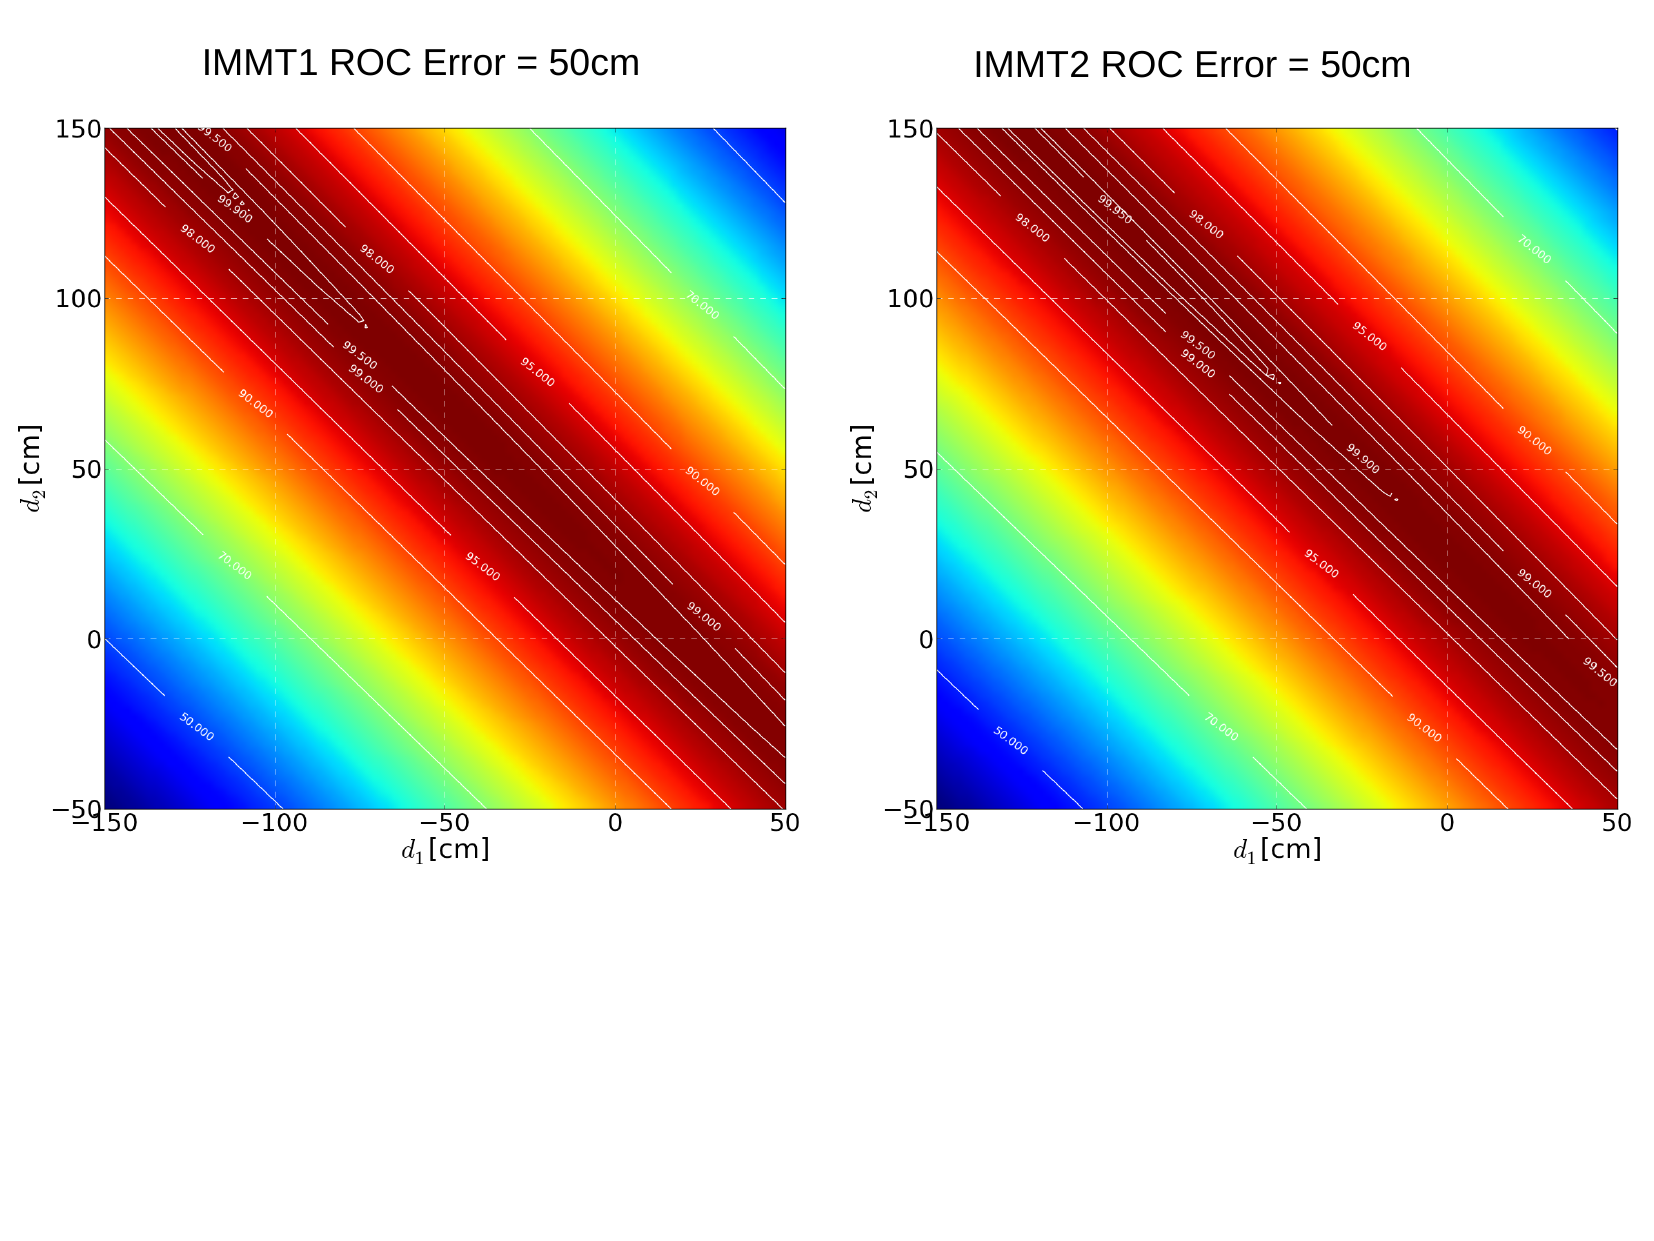

IMMT1 ROC Error = 50cm
IMMT2 ROC Error = 50cm